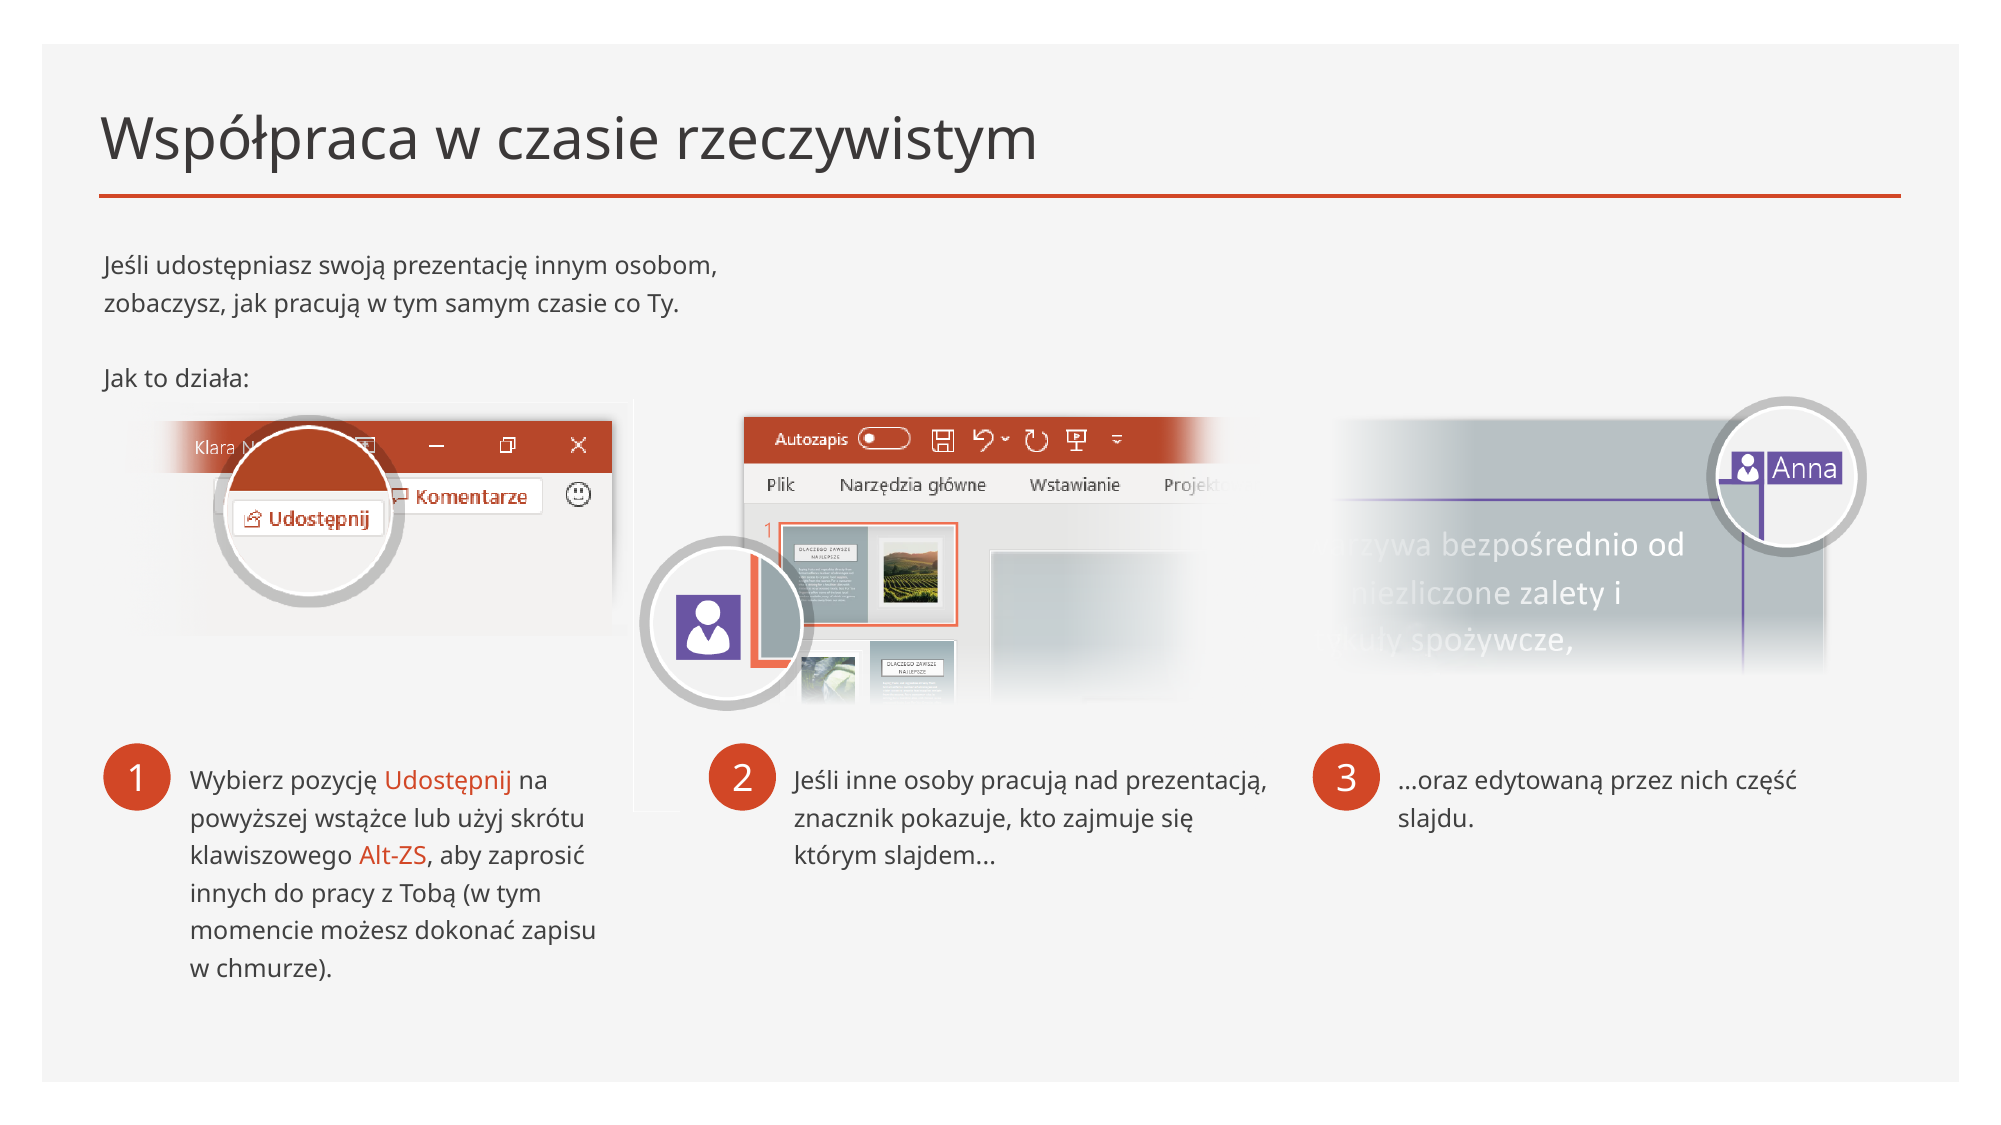

# Współpraca w czasie rzeczywistym
Jeśli udostępniasz swoją prezentację innym osobom, zobaczysz, jak pracują w tym samym czasie co Ty.
Jak to działa:
1
2
3
Wybierz pozycję Udostępnij na powyższej wstążce lub użyj skrótu klawiszowego Alt-ZS, aby zaprosić innych do pracy z Tobą (w tym momencie możesz dokonać zapisu w chmurze).
Jeśli inne osoby pracują nad prezentacją, znacznik pokazuje, kto zajmuje się którym slajdem...
…oraz edytowaną przez nich część slajdu.